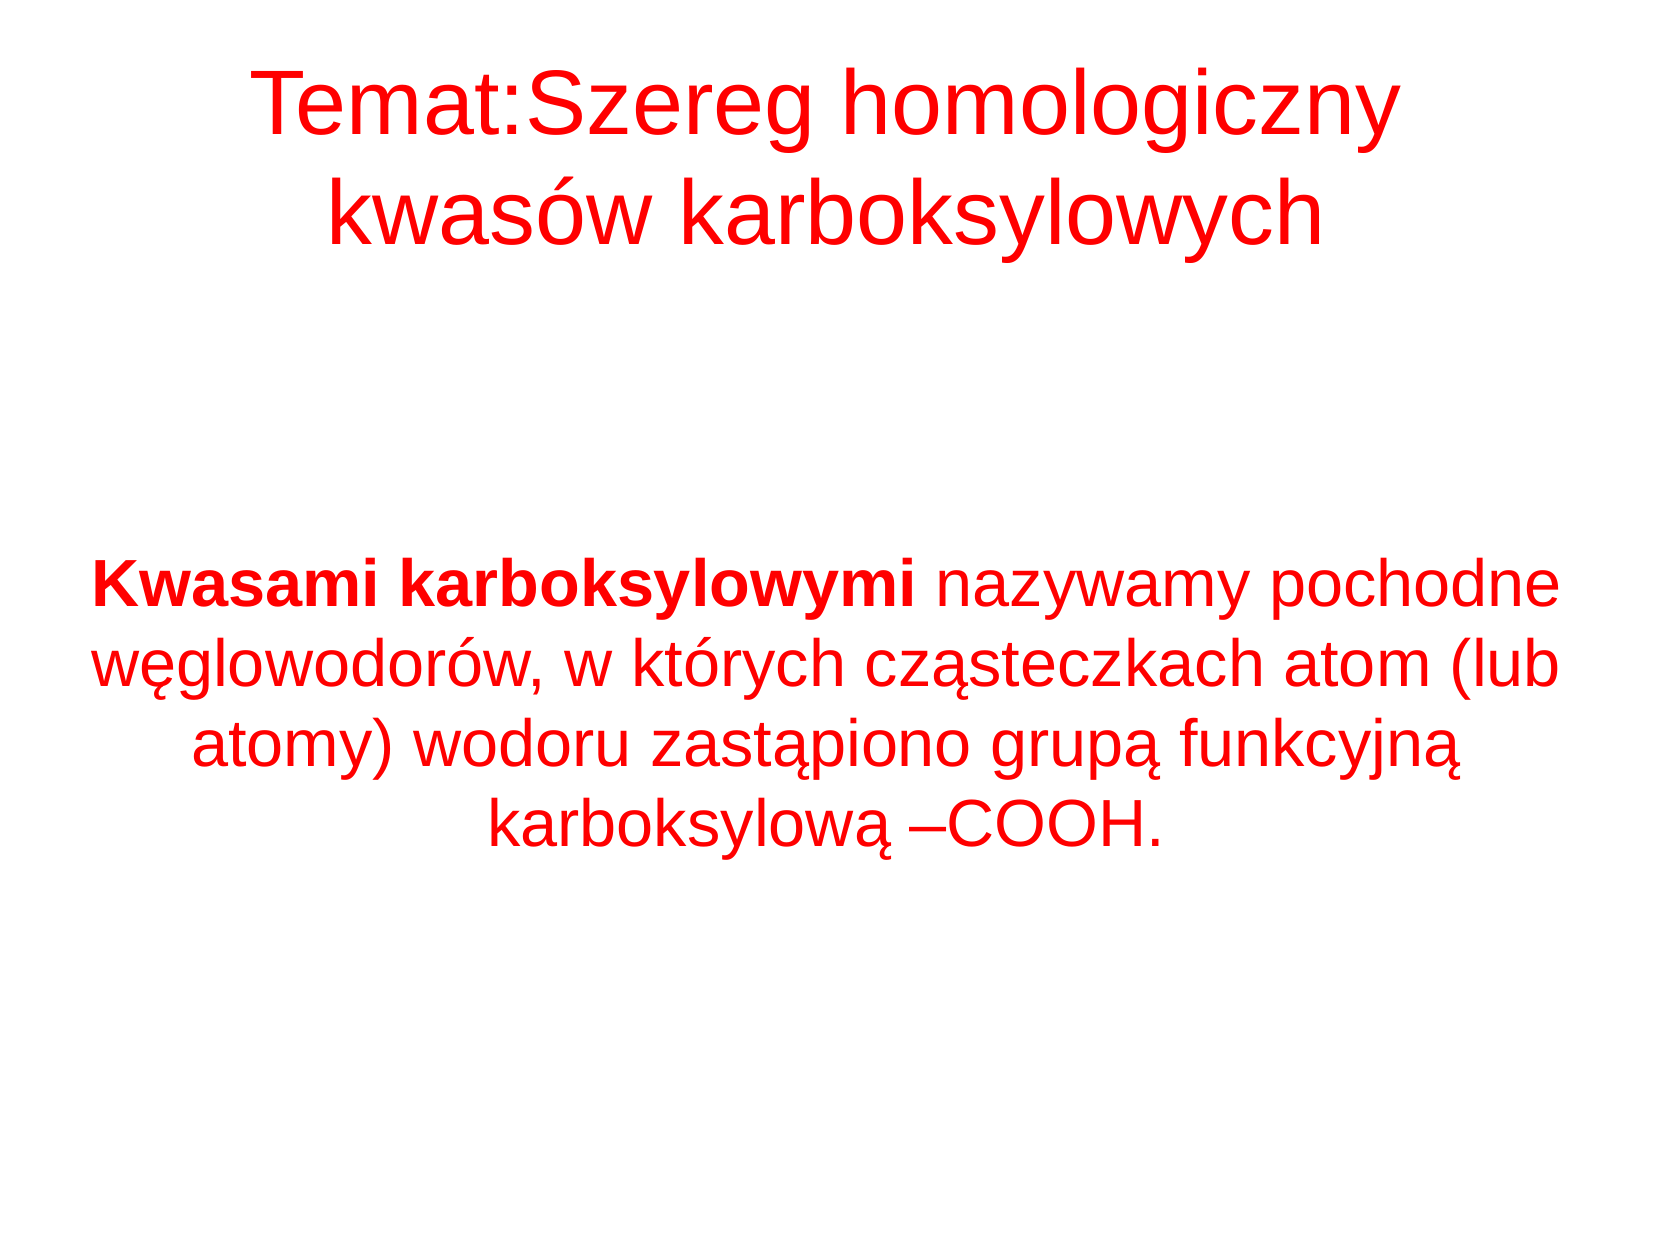

# Temat:Szereg homologiczny kwasów karboksylowych
Kwasami karboksylowymi nazywamy pochodne węglowodorów, w których cząsteczkach atom (lub atomy) wodoru zastąpiono grupą funkcyjną karboksylową –COOH.